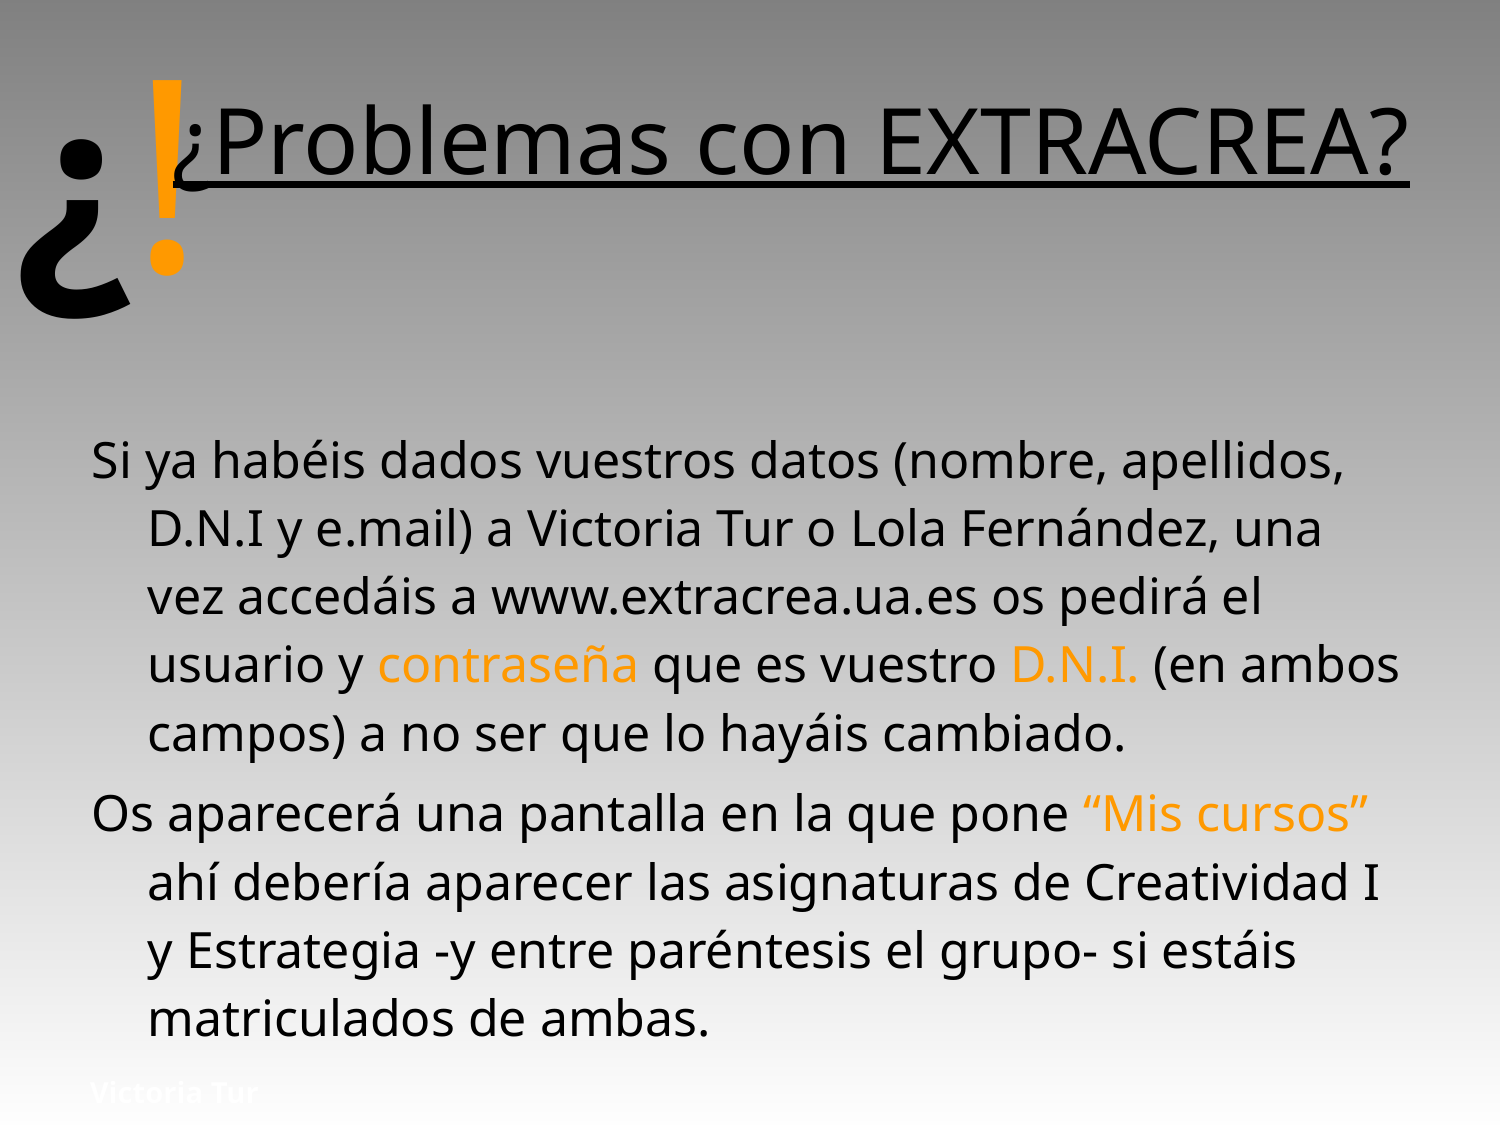

# ¿Problemas con EXTRACREA?
Si ya habéis dados vuestros datos (nombre, apellidos, D.N.I y e.mail) a Victoria Tur o Lola Fernández, una vez accedáis a www.extracrea.ua.es os pedirá el usuario y contraseña que es vuestro D.N.I. (en ambos campos) a no ser que lo hayáis cambiado.
Os aparecerá una pantalla en la que pone “Mis cursos” ahí debería aparecer las asignaturas de Creatividad I y Estrategia -y entre paréntesis el grupo- si estáis matriculados de ambas.